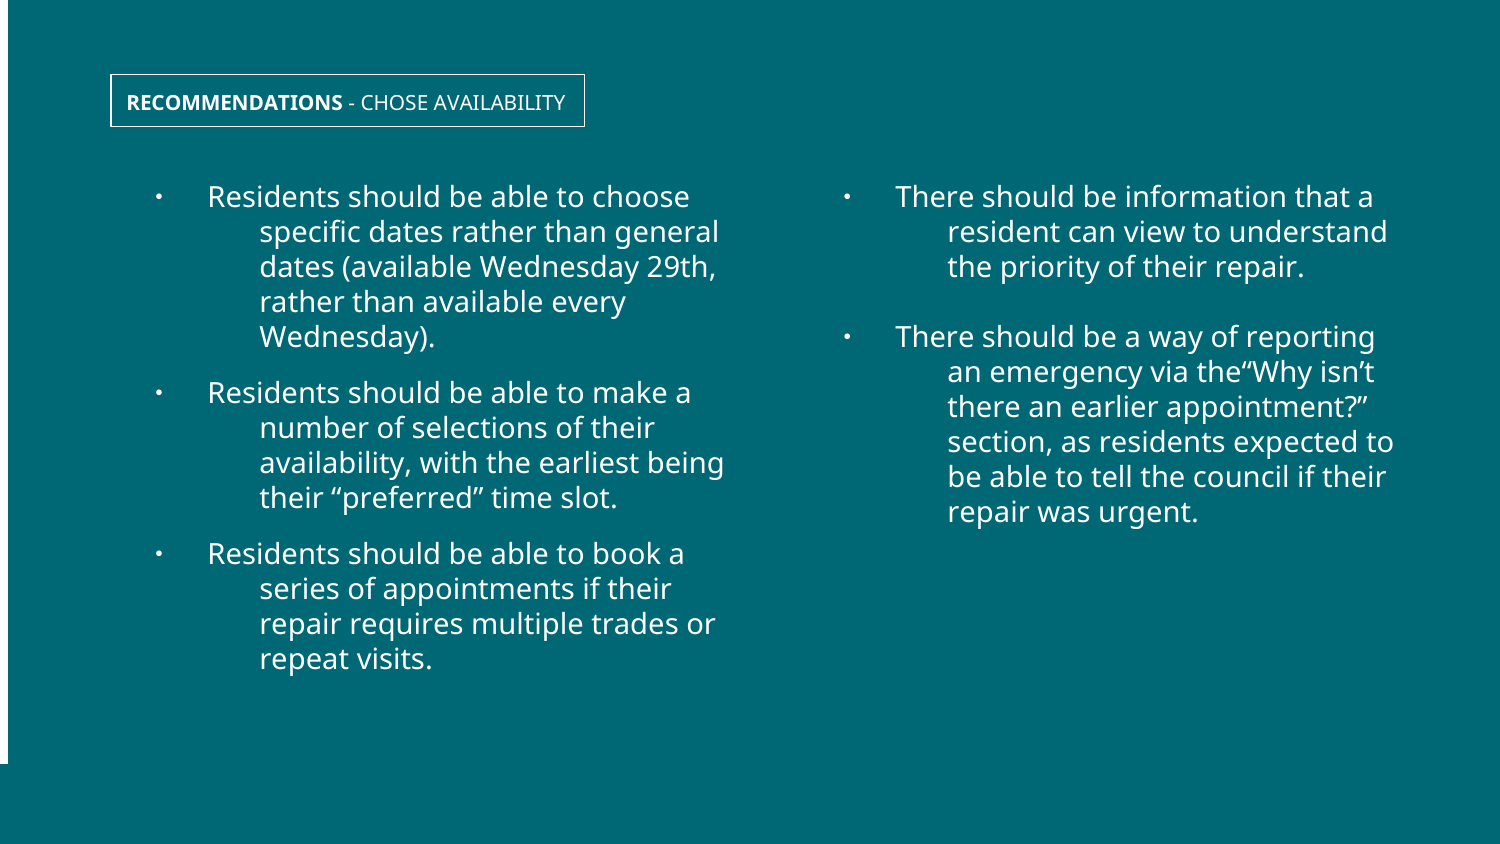

RECOMMENDATIONS - CHOSE AVAILABILITY
# Residents should be able to choose specific dates rather than general dates (available Wednesday 29th, rather than available every Wednesday).
Residents should be able to make a number of selections of their availability, with the earliest being their “preferred” time slot.
Residents should be able to book a series of appointments if their repair requires multiple trades or repeat visits.
There should be information that a resident can view to understand the priority of their repair.
There should be a way of reporting an emergency via the“Why isn’t there an earlier appointment?” section, as residents expected to be able to tell the council if their repair was urgent.